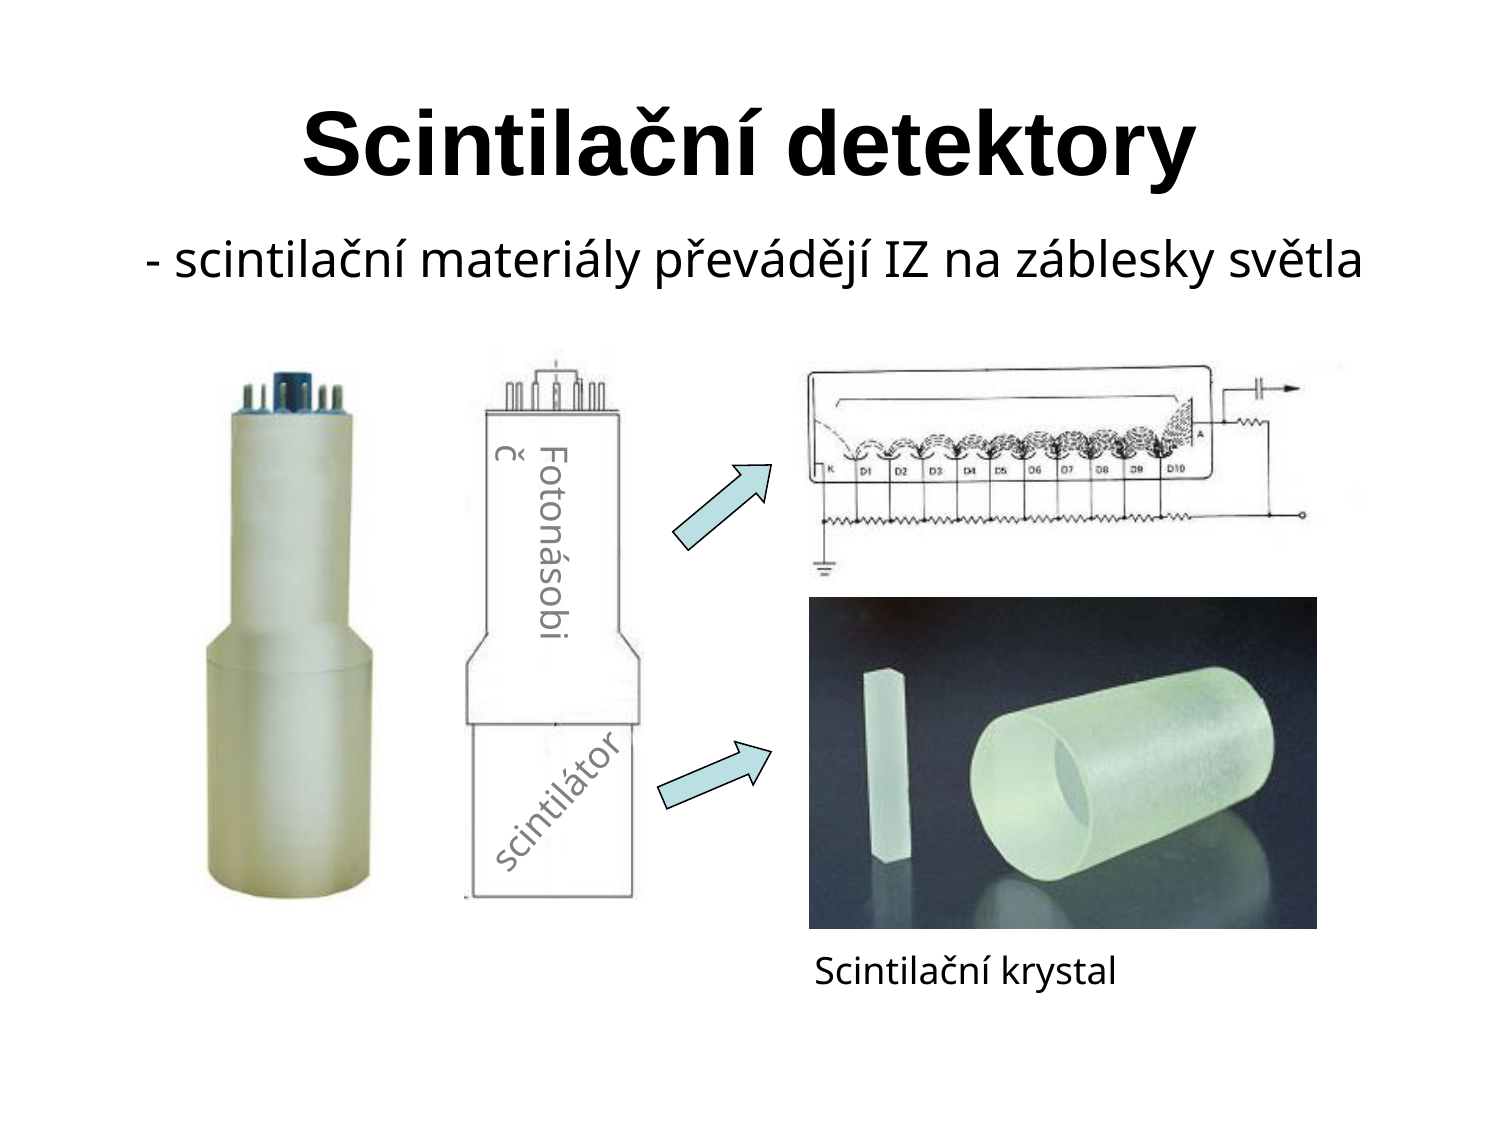

# Scintilační detektory
- scintilační materiály převádějí IZ na záblesky světla
Fotonásobič
scintilátor
Scintilační krystal